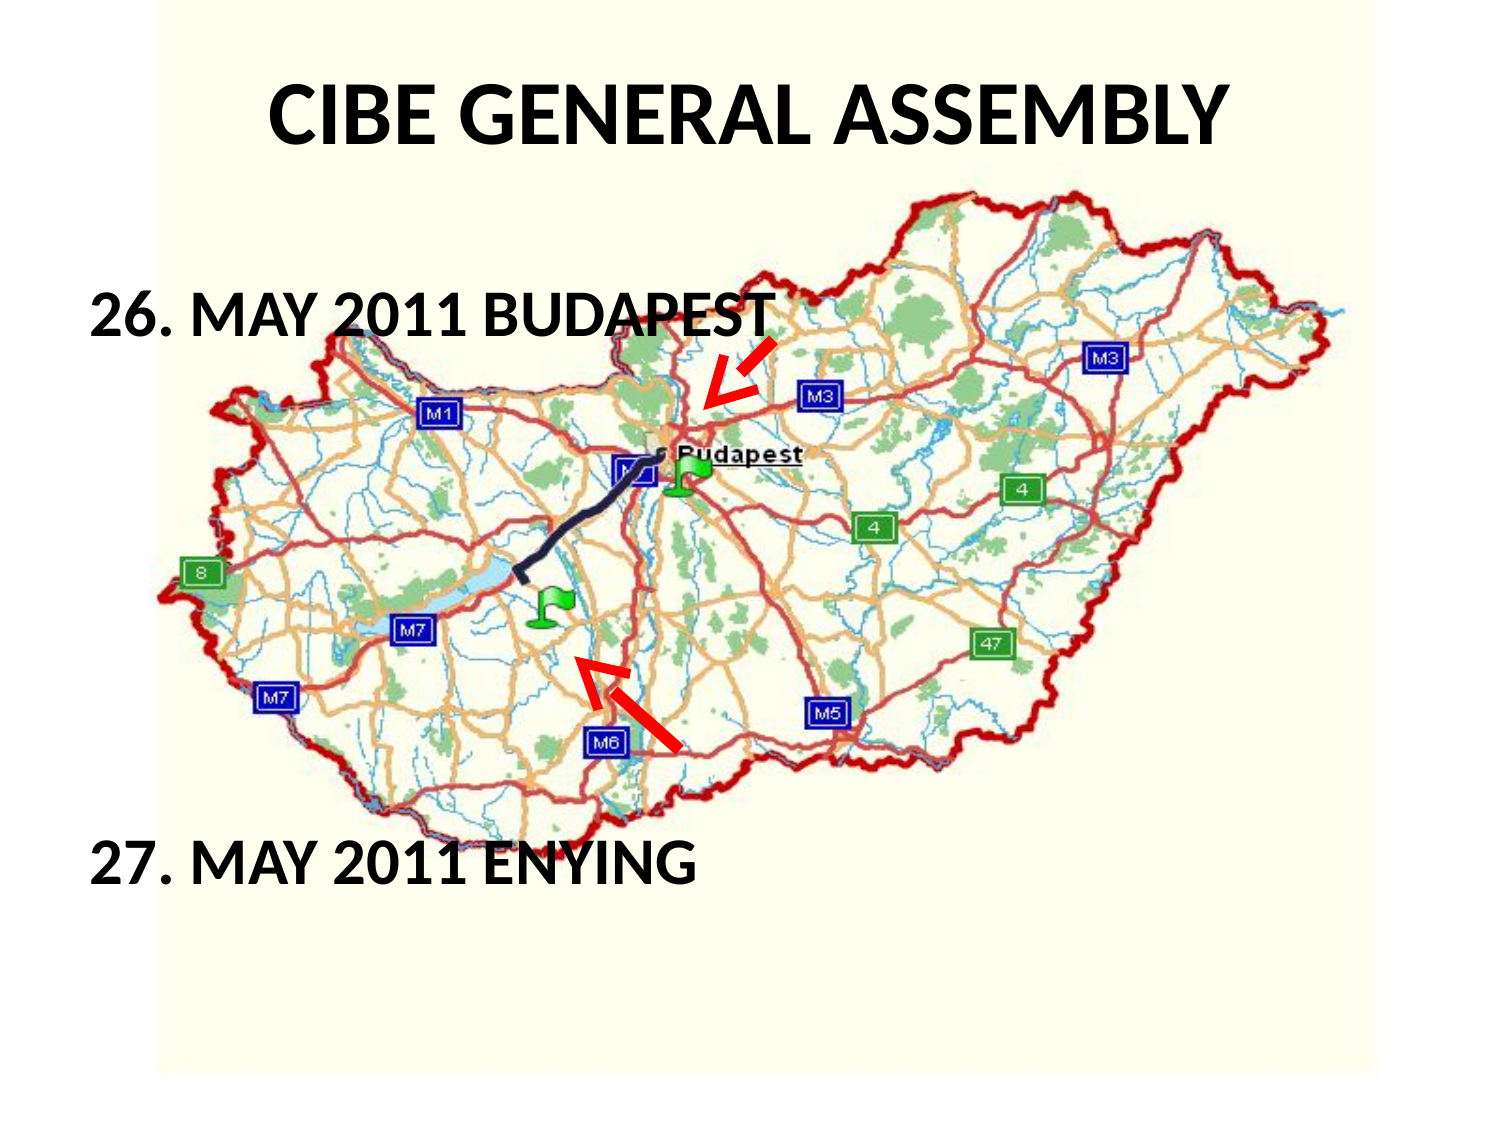

# CIBE GENERAL ASSEMBLY
26. MAY 2011 BUDAPEST
27. MAY 2011 ENYING